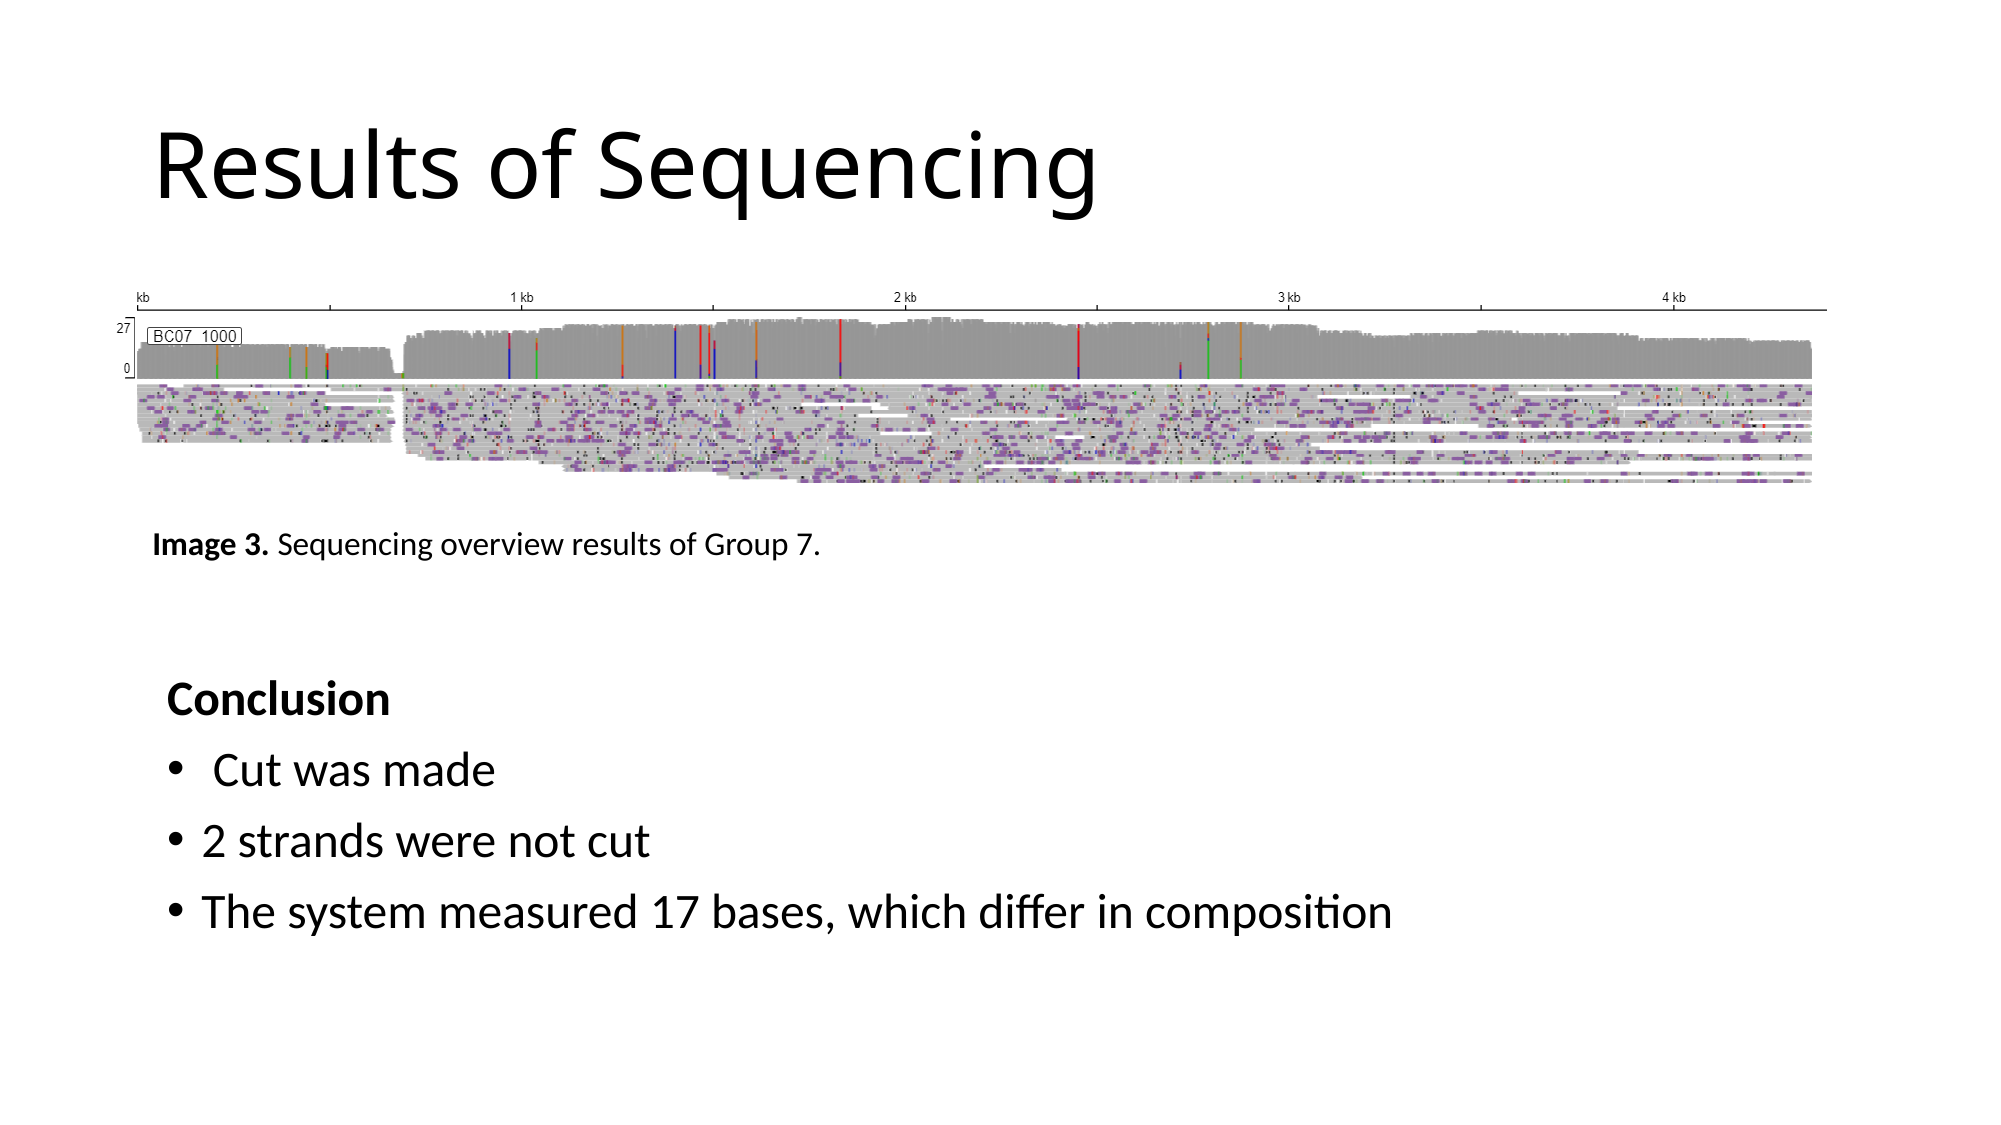

# Results of Sequencing
Image 3. Sequencing overview results of Group 7.
Conclusion
 Cut was made
2 strands were not cut
The system measured 17 bases, which differ in composition